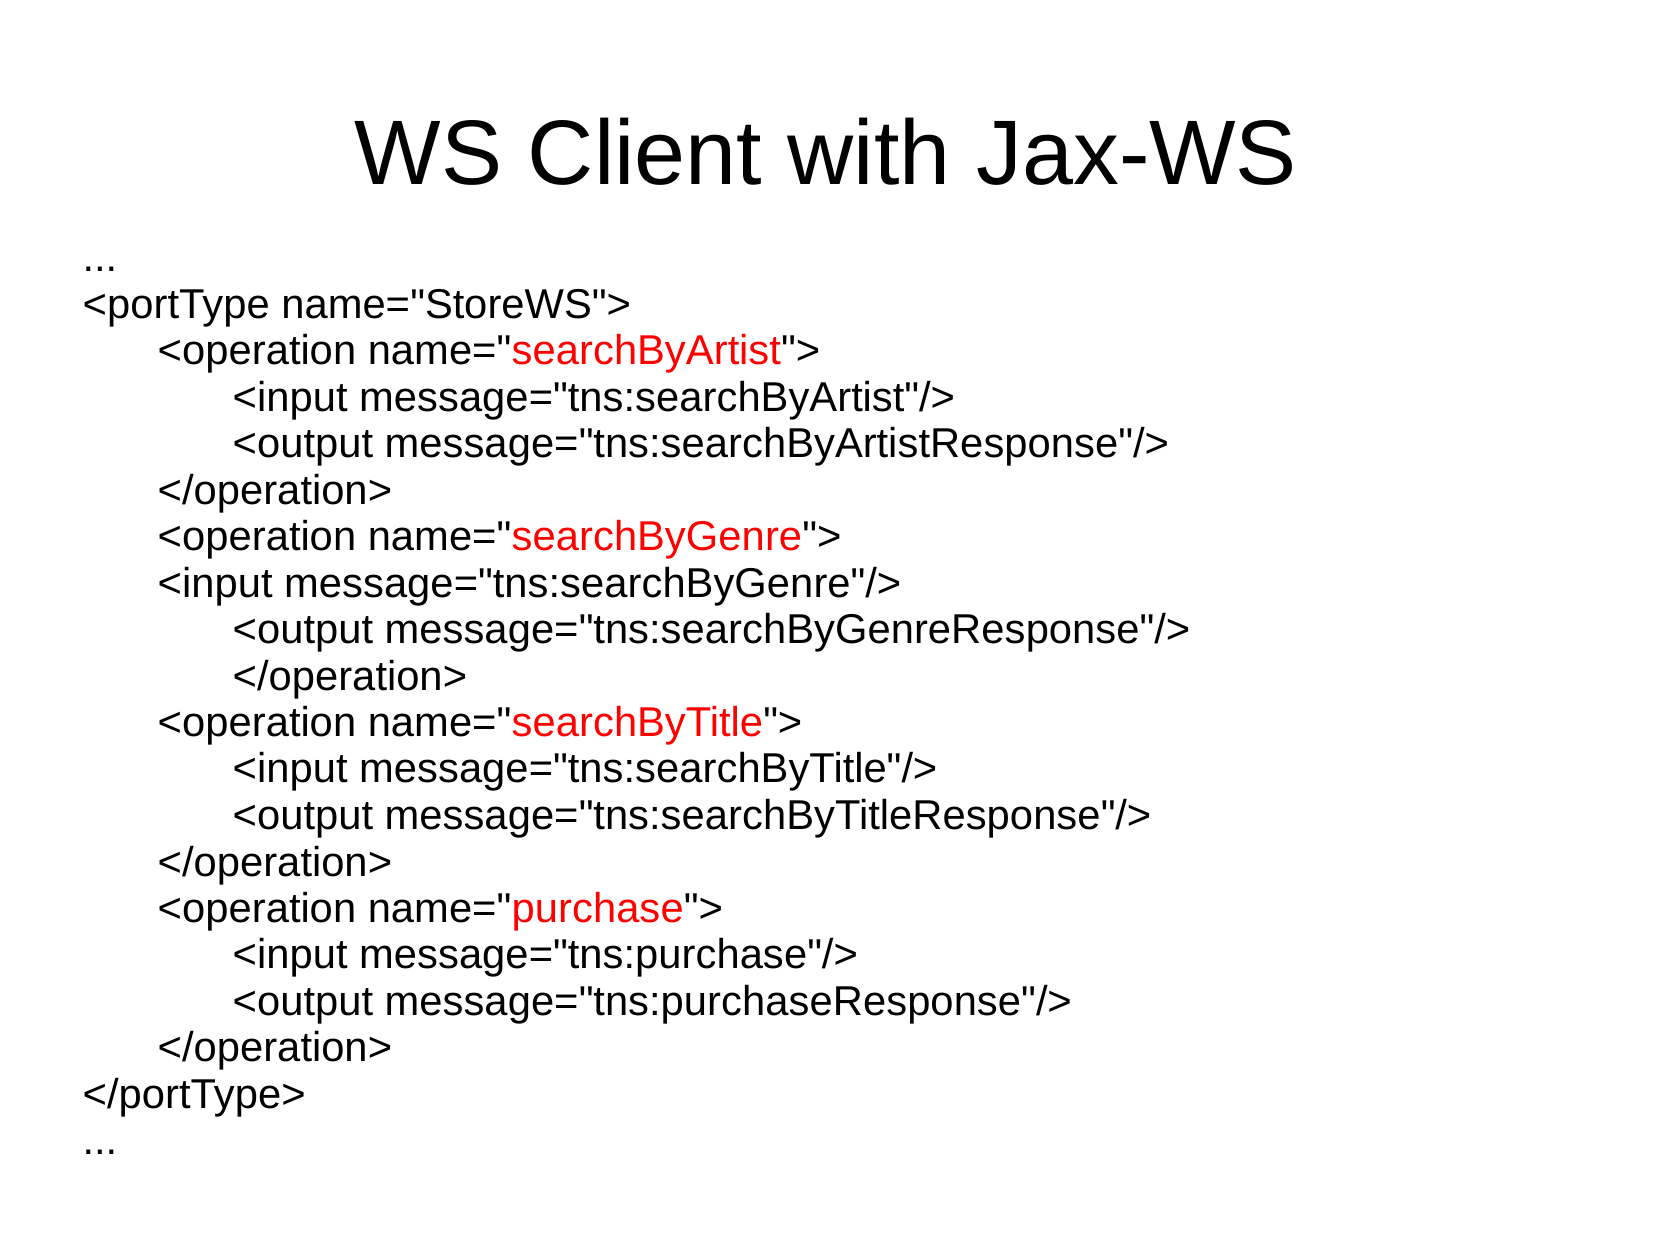

# WS Client with Jax-WS
...
<portType name="StoreWS">
	<operation name="searchByArtist">
		<input message="tns:searchByArtist"/>
		<output message="tns:searchByArtistResponse"/>
	</operation>
	<operation name="searchByGenre">
	<input message="tns:searchByGenre"/>
		<output message="tns:searchByGenreResponse"/>
		</operation>
	<operation name="searchByTitle">
		<input message="tns:searchByTitle"/>
		<output message="tns:searchByTitleResponse"/>
	</operation>
	<operation name="purchase">
		<input message="tns:purchase"/>
		<output message="tns:purchaseResponse"/>
	</operation>
</portType>
...